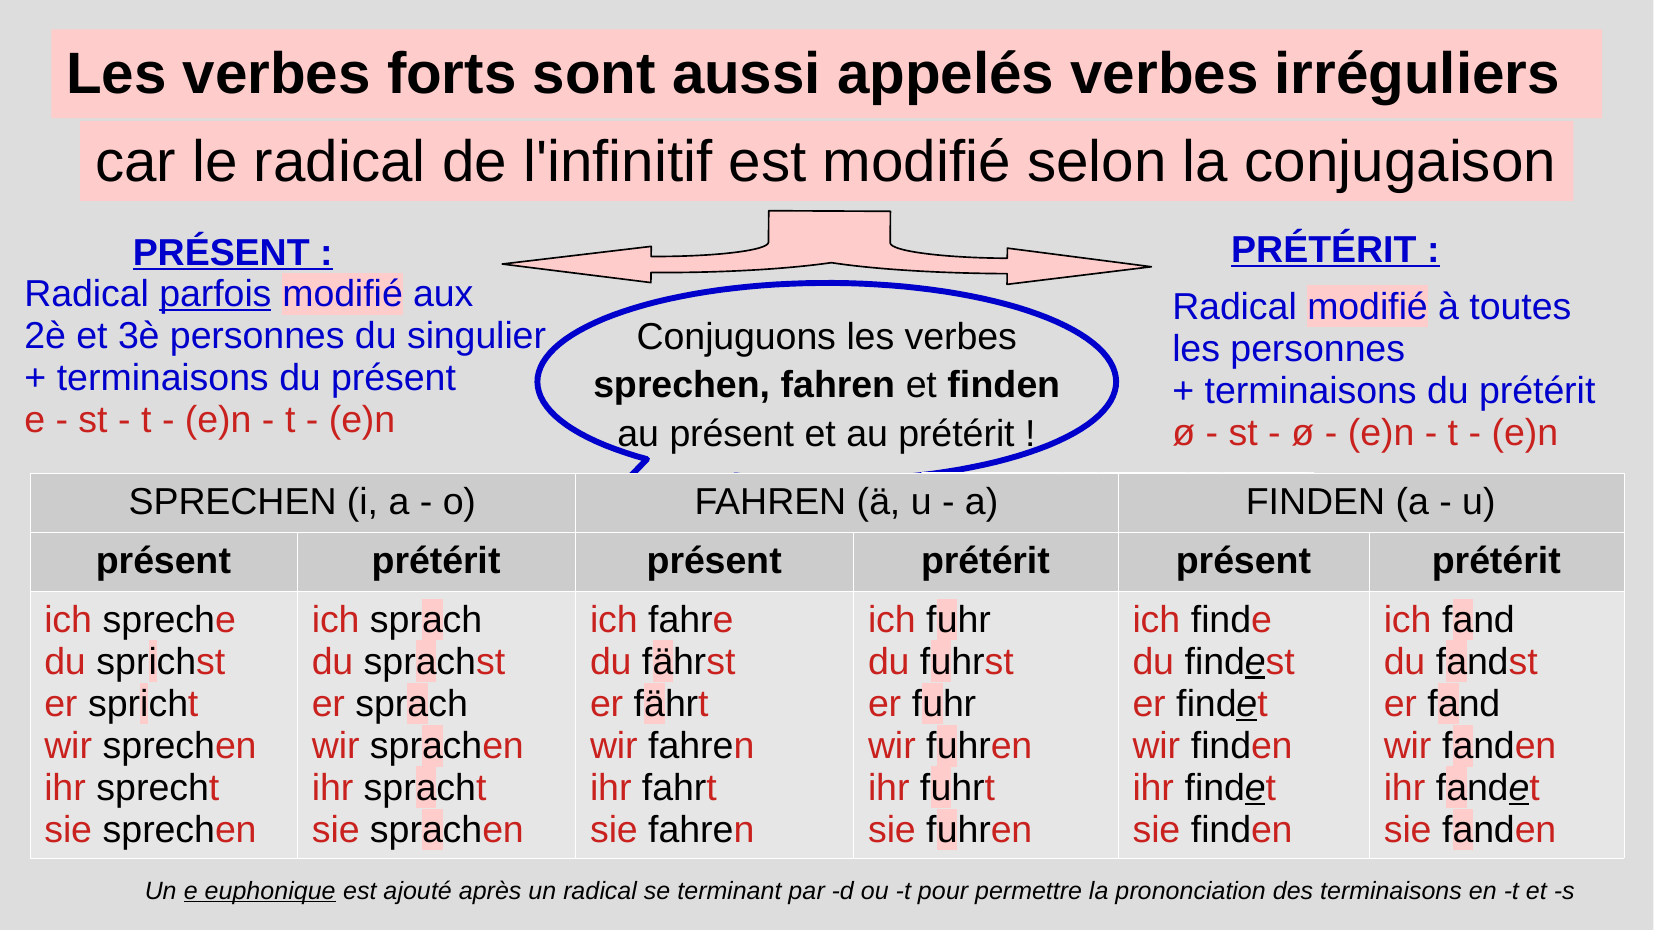

Les verbes forts sont aussi appelés verbes irréguliers
car le radical de l'infinitif est modifié selon la conjugaison
PRÉTÉRIT :
PRÉSENT :
Radical parfois modifié aux
2è et 3è personnes du singulier
+ terminaisons du présent
e - st - t - (e)n - t - (e)n
Radical modifié à toutes
les personnes
+ terminaisons du prétérit
ø - st - ø - (e)n - t - (e)n
Conjuguons les verbes
sprechen, fahren et finden
au présent et au prétérit !
| SPRECHEN (i, a - o) | | FAHREN (ä, u - a) | | FINDEN (a - u) | |
| --- | --- | --- | --- | --- | --- |
| présent | prétérit | présent | prétérit | présent | prétérit |
| ich spreche du sprichst er spricht wir sprechen ihr sprecht sie sprechen | ich sprach du sprachst er sprach wir sprachen ihr spracht sie sprachen | ich fahre du fährst er fährt wir fahren ihr fahrt sie fahren | ich fuhr du fuhrst er fuhr wir fuhren ihr fuhrt sie fuhren | ich finde du findest er findet wir finden ihr findet sie finden | ich fand du fandst er fand wir fanden ihr fandet sie fanden |
Un e euphonique est ajouté après un radical se terminant par -d ou -t pour permettre la prononciation des terminaisons en -t et -s